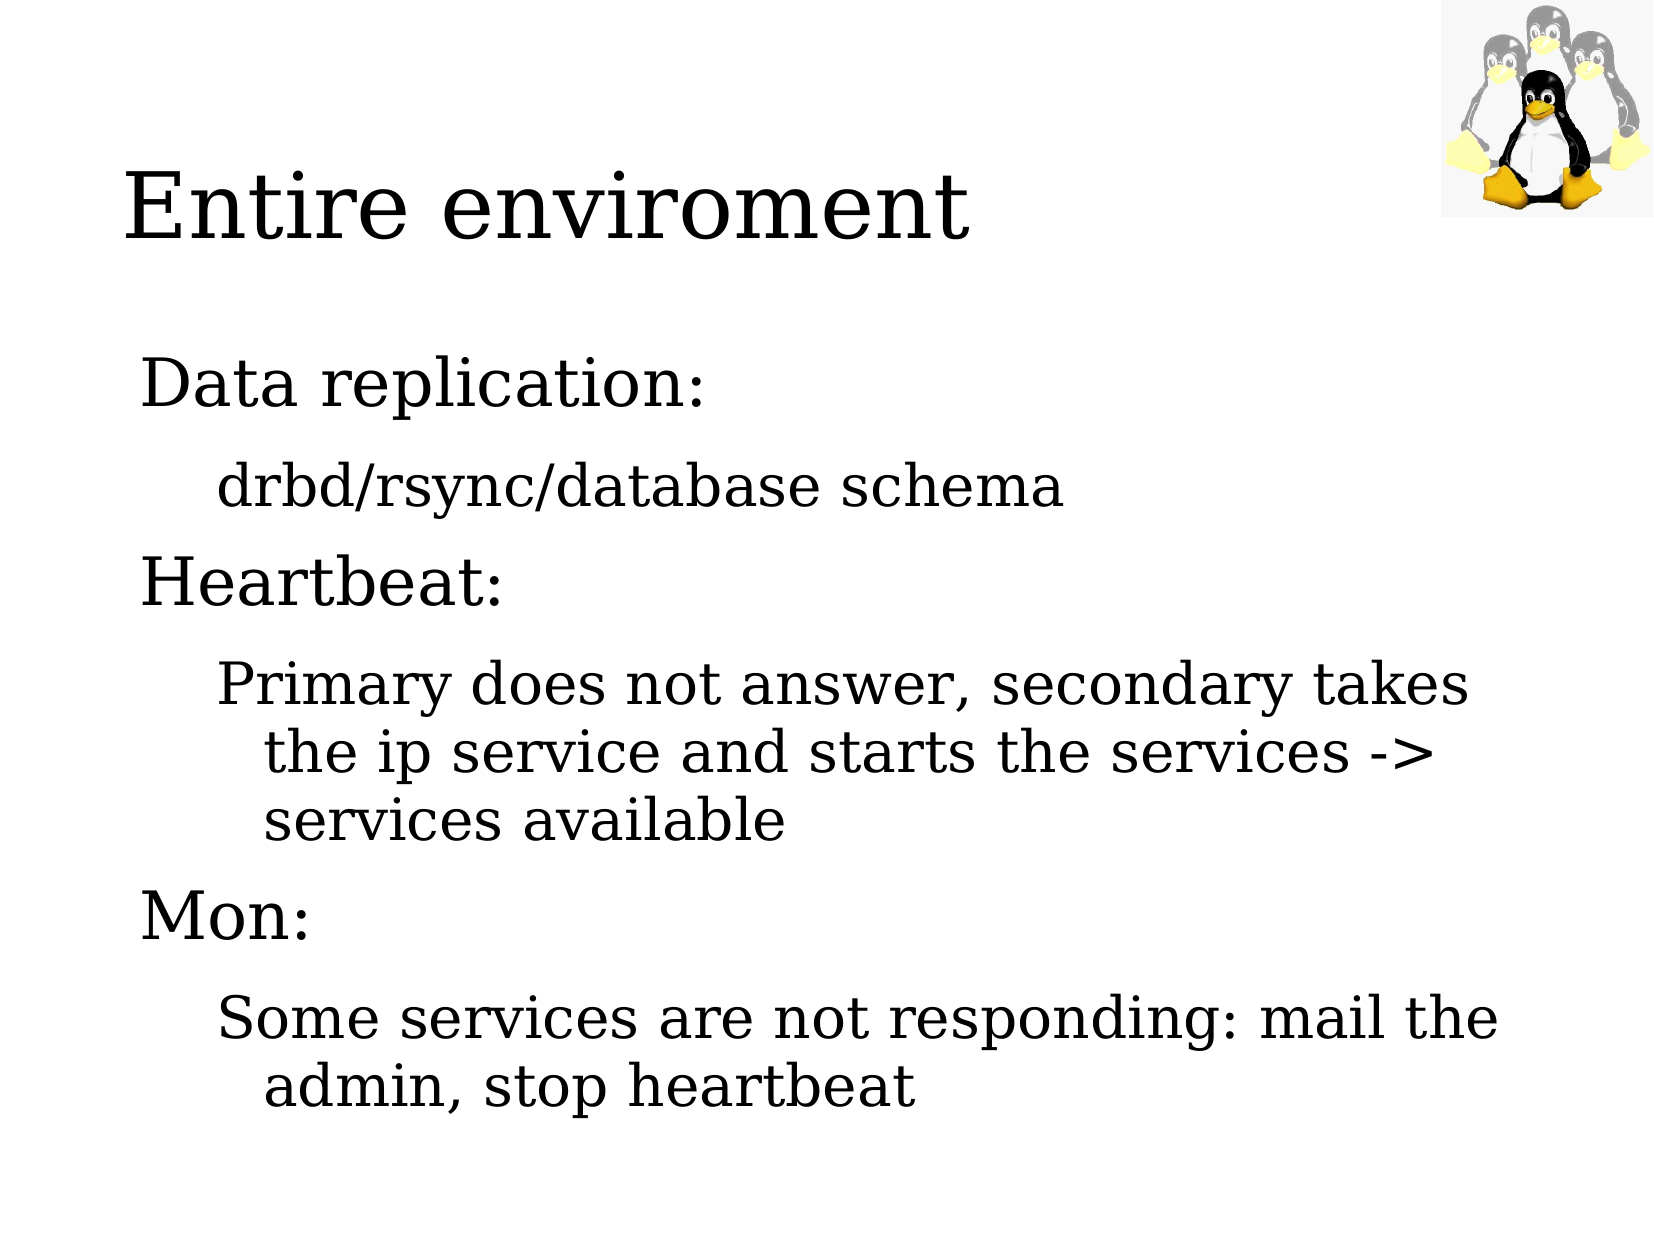

# Entire enviroment
Data replication:
drbd/rsync/database schema
Heartbeat:
Primary does not answer, secondary takes the ip service and starts the services -> services available
Mon:
Some services are not responding: mail the admin, stop heartbeat